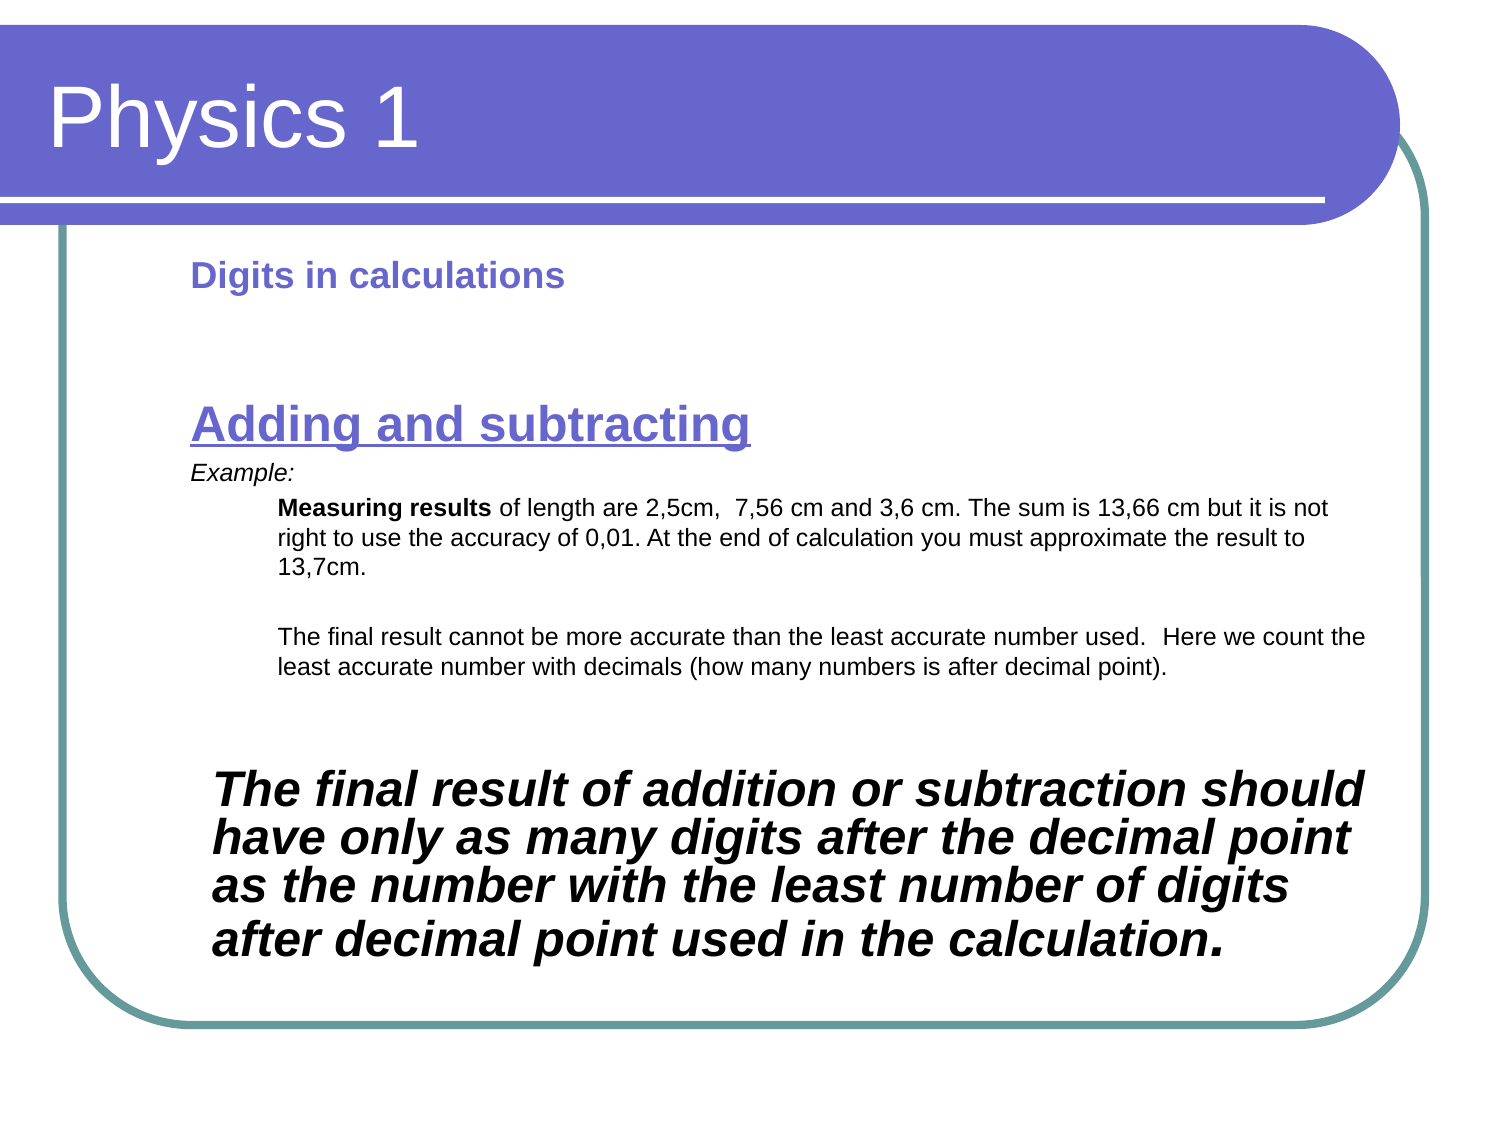

# Physics 1
Digits in calculations
Adding and subtracting
Example:
	Measuring results of length are 2,5cm, 7,56 cm and 3,6 cm. The sum is 13,66 cm but it is not right to use the accuracy of 0,01. At the end of calculation you must approximate the result to 13,7cm.
	The final result cannot be more accurate than the least accurate number used. Here we count the least accurate number with decimals (how many numbers is after decimal point).
The final result of addition or subtraction should have only as many digits after the decimal point as the number with the least number of digits after decimal point used in the calculation.